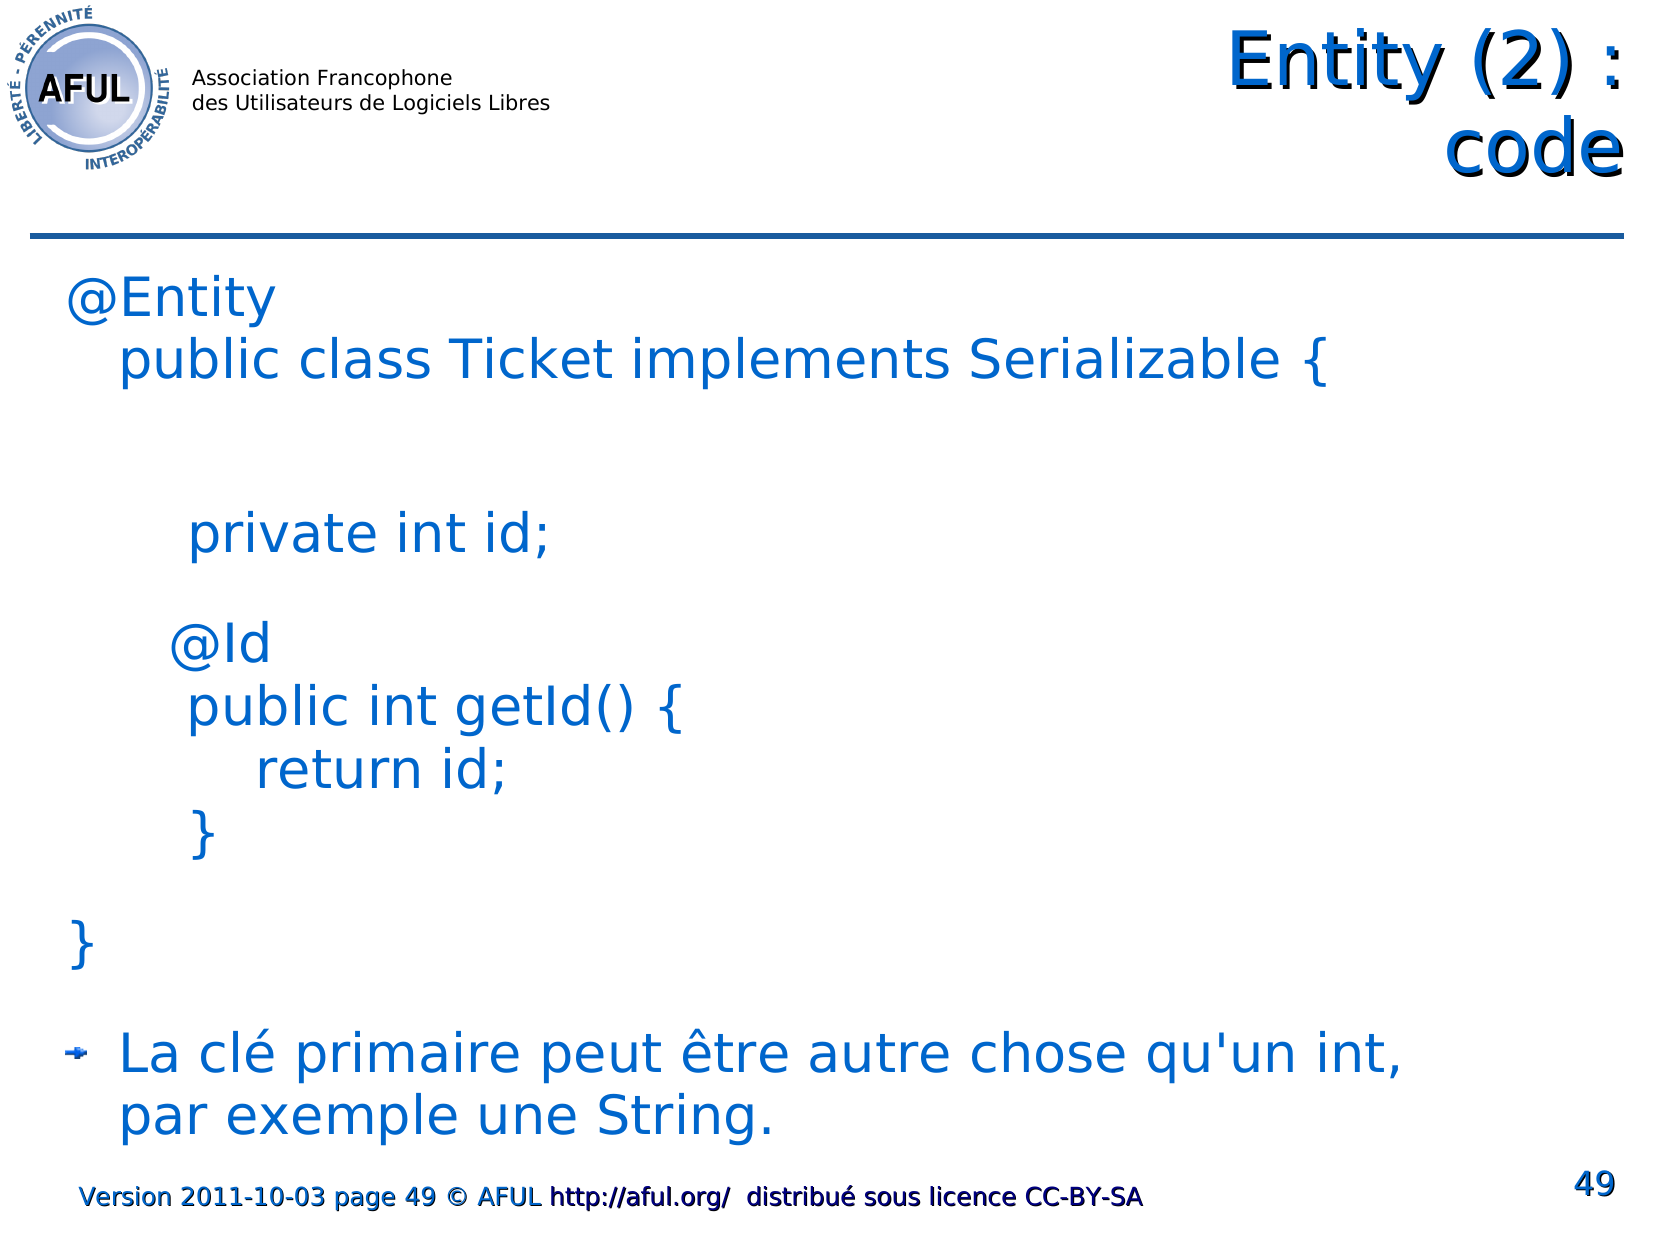

# Entity (2) : code
@Entity
public class Ticket implements Serializable {
 private int id;
 @Id
 public int getId() {
 return id;
 }
}
La clé primaire peut être autre chose qu'un int,
par exemple une String.